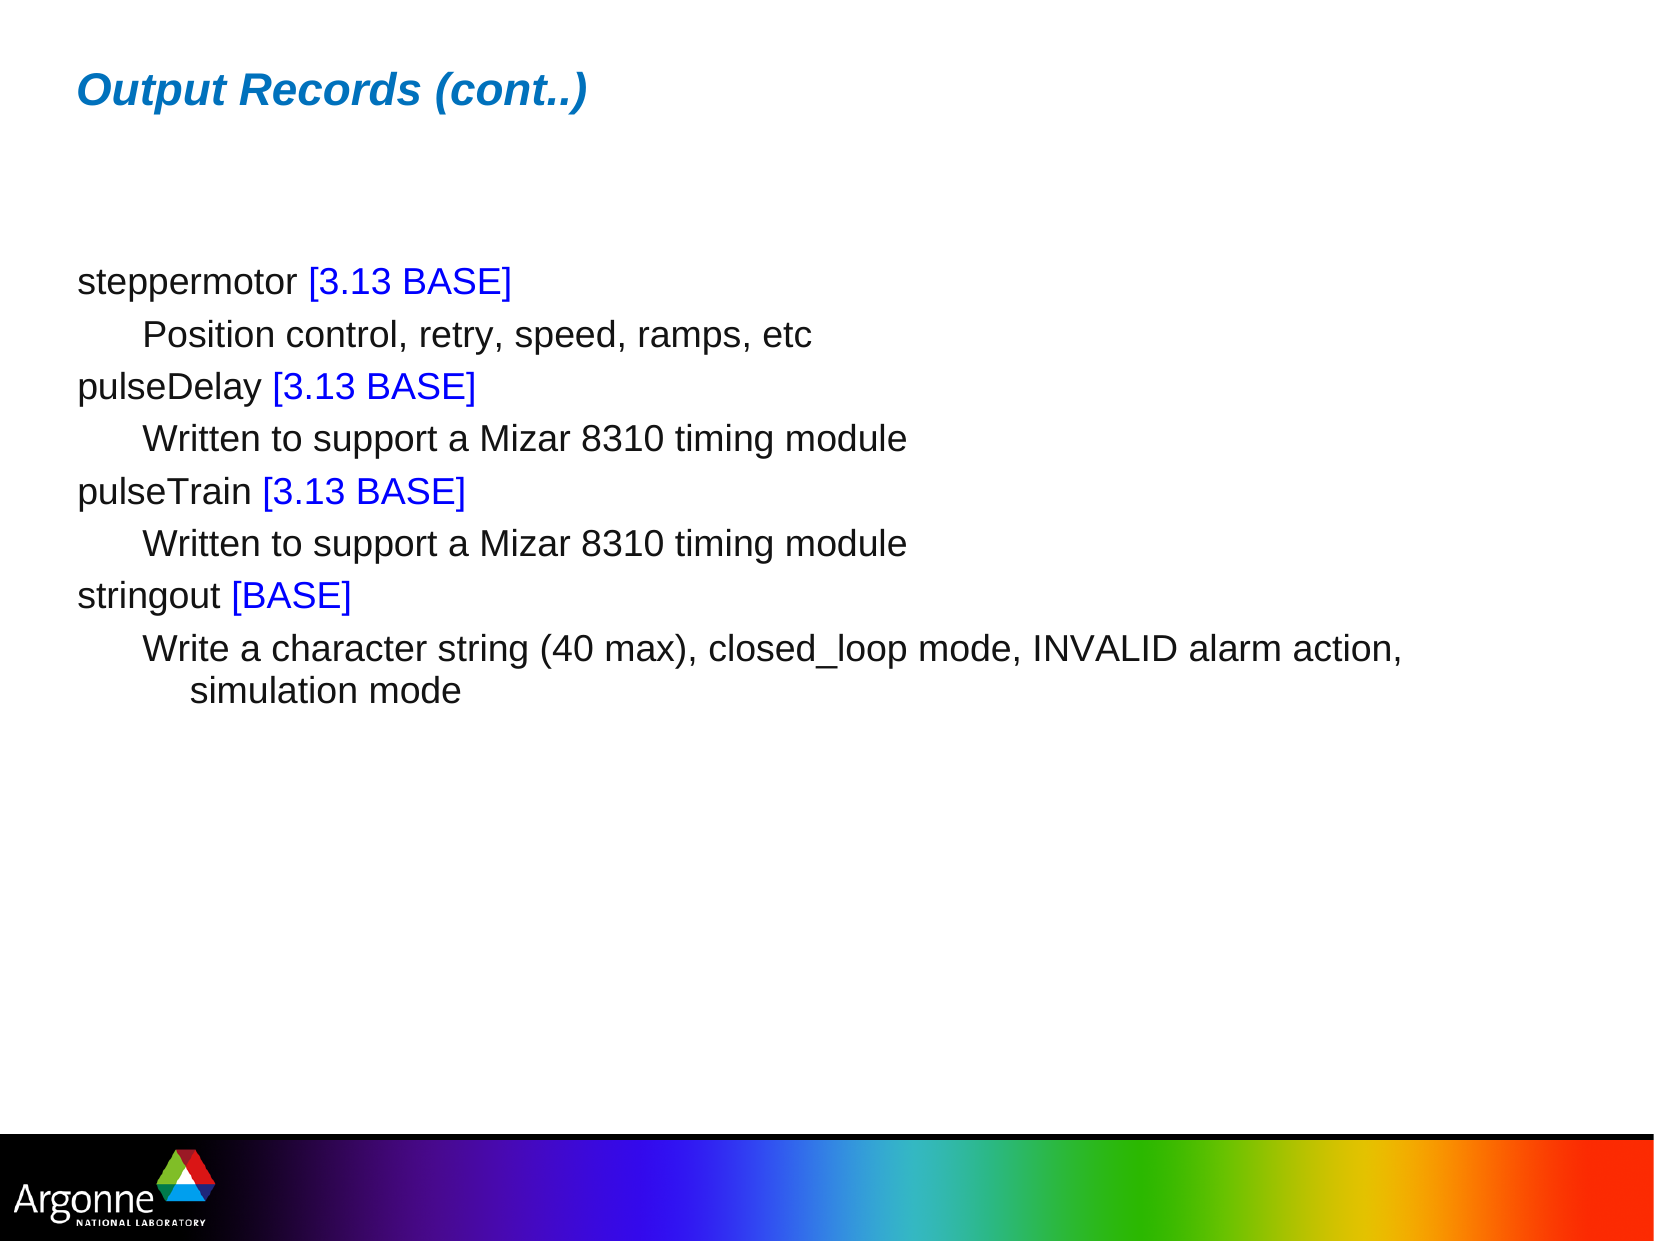

# Output Records (cont..)
steppermotor [3.13 BASE]
Position control, retry, speed, ramps, etc
pulseDelay [3.13 BASE]
Written to support a Mizar 8310 timing module
pulseTrain [3.13 BASE]
Written to support a Mizar 8310 timing module
stringout [BASE]
Write a character string (40 max), closed_loop mode, INVALID alarm action, simulation mode